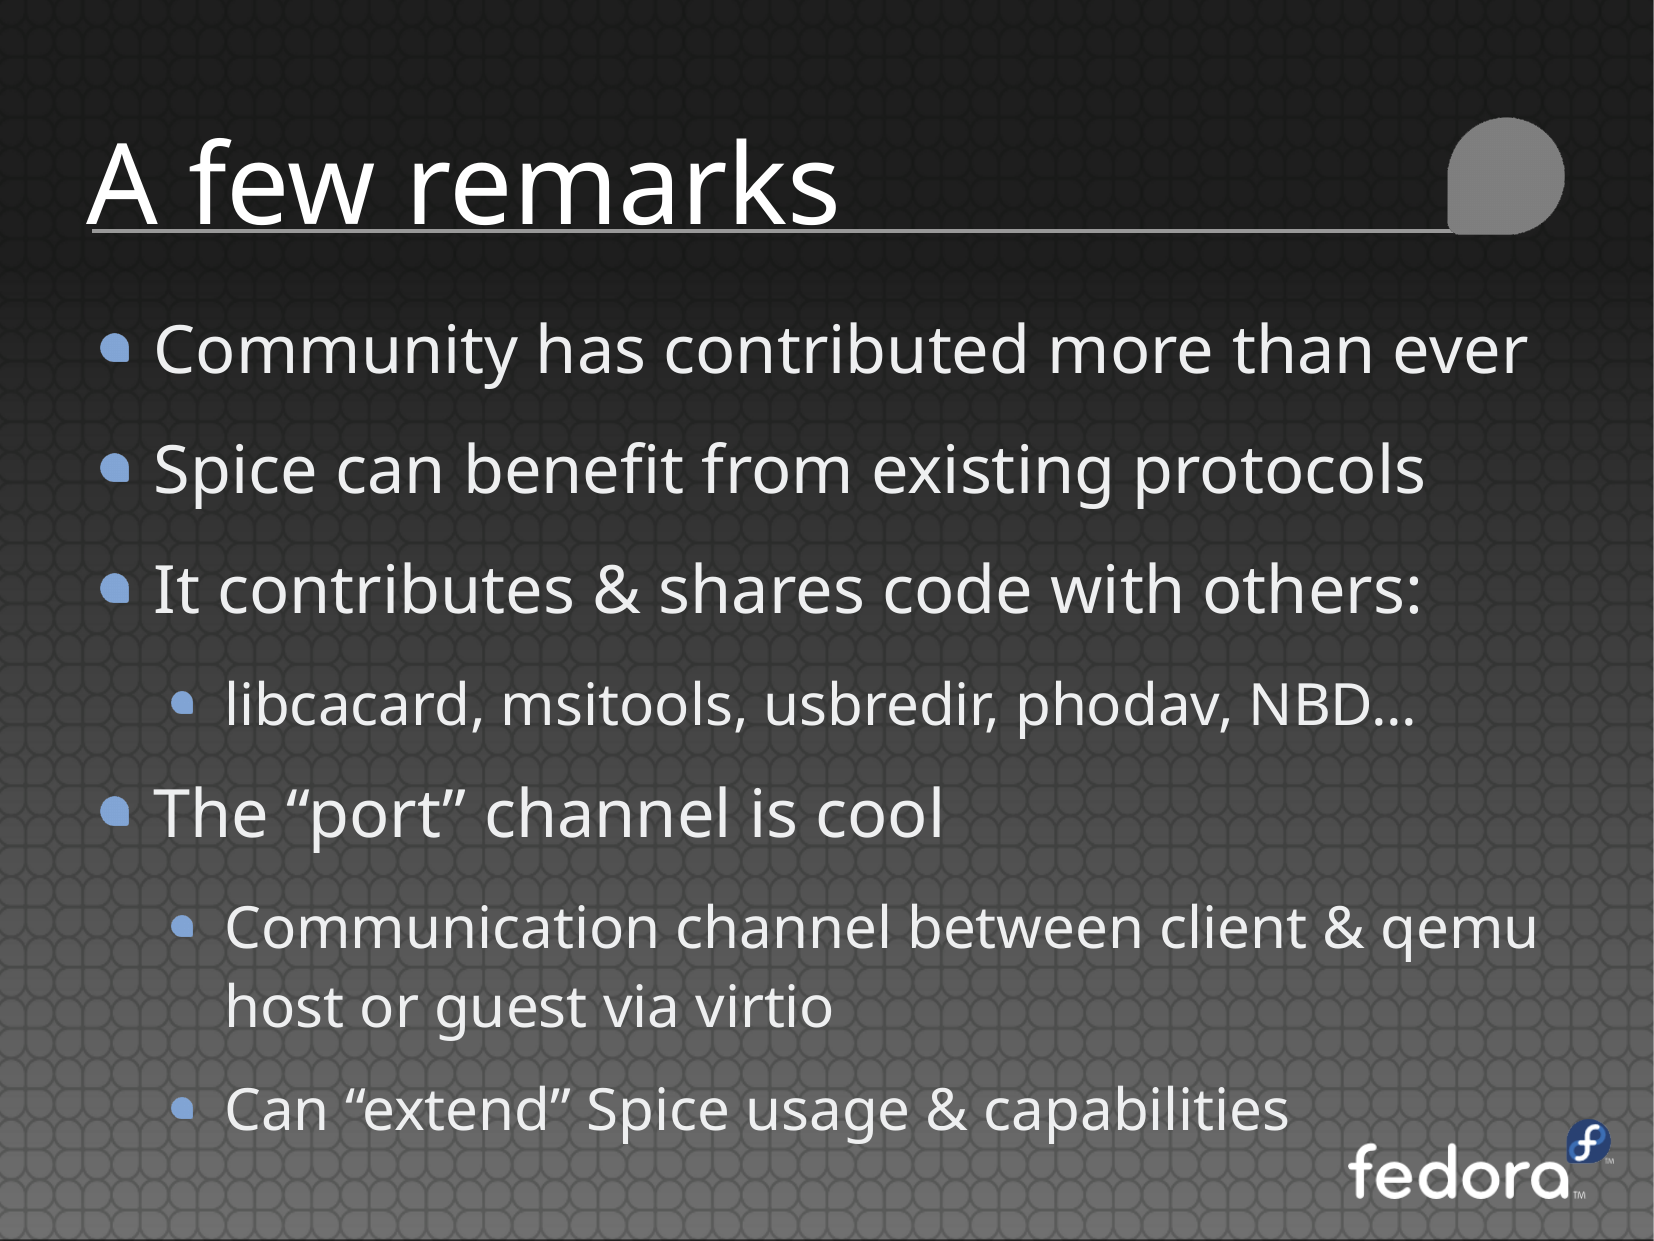

# A few remarks
Community has contributed more than ever
Spice can benefit from existing protocols
It contributes & shares code with others:
libcacard, msitools, usbredir, phodav, NBD...
The “port” channel is cool
Communication channel between client & qemu host or guest via virtio
Can “extend” Spice usage & capabilities